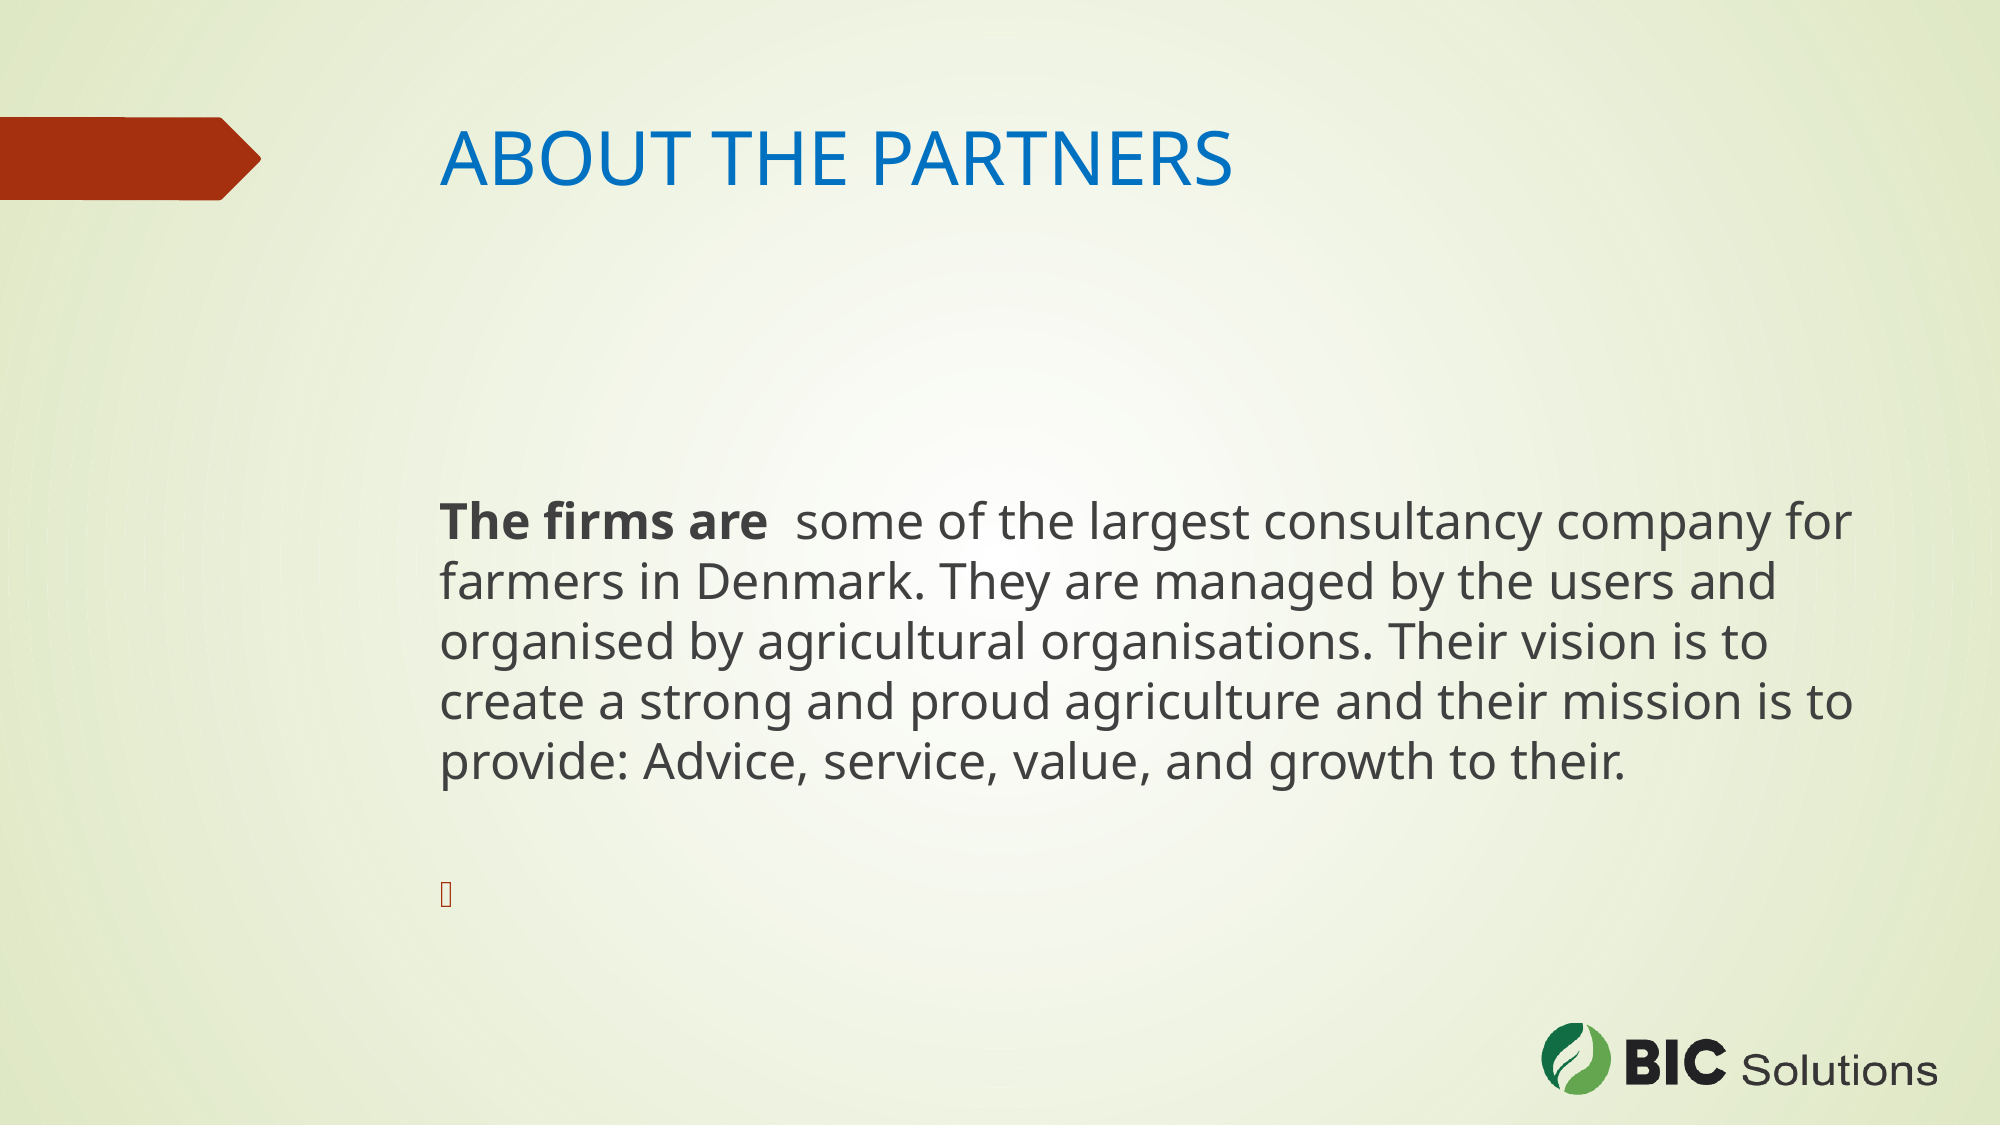

# ABOUT THE PARTNERS
The firms are some of the largest consultancy company for farmers in Denmark. They are managed by the users and organised by agricultural organisations. Their vision is to create a strong and proud agriculture and their mission is to provide: Advice, service, value, and growth to their.